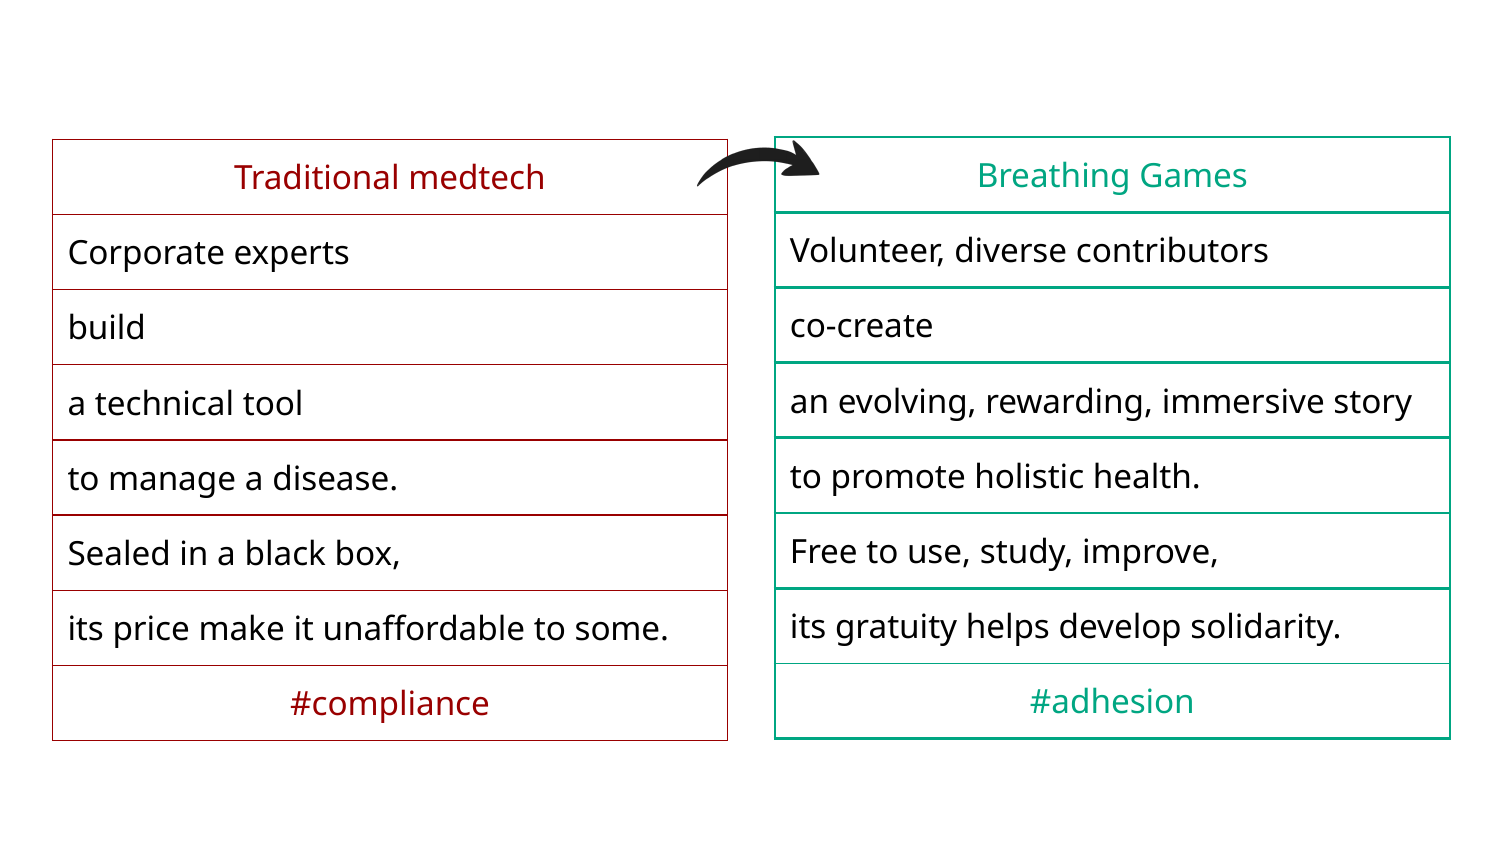

| Breathing Games |
| --- |
| Volunteer, diverse contributors |
| co-create |
| an evolving, rewarding, immersive story |
| to promote holistic health. |
| Free to use, study, improve, |
| its gratuity helps develop solidarity. |
| #adhesion |
| Traditional medtech |
| --- |
| Corporate experts |
| build |
| a technical tool |
| to manage a disease. |
| Sealed in a black box, |
| its price make it unaffordable to some. |
| #compliance |